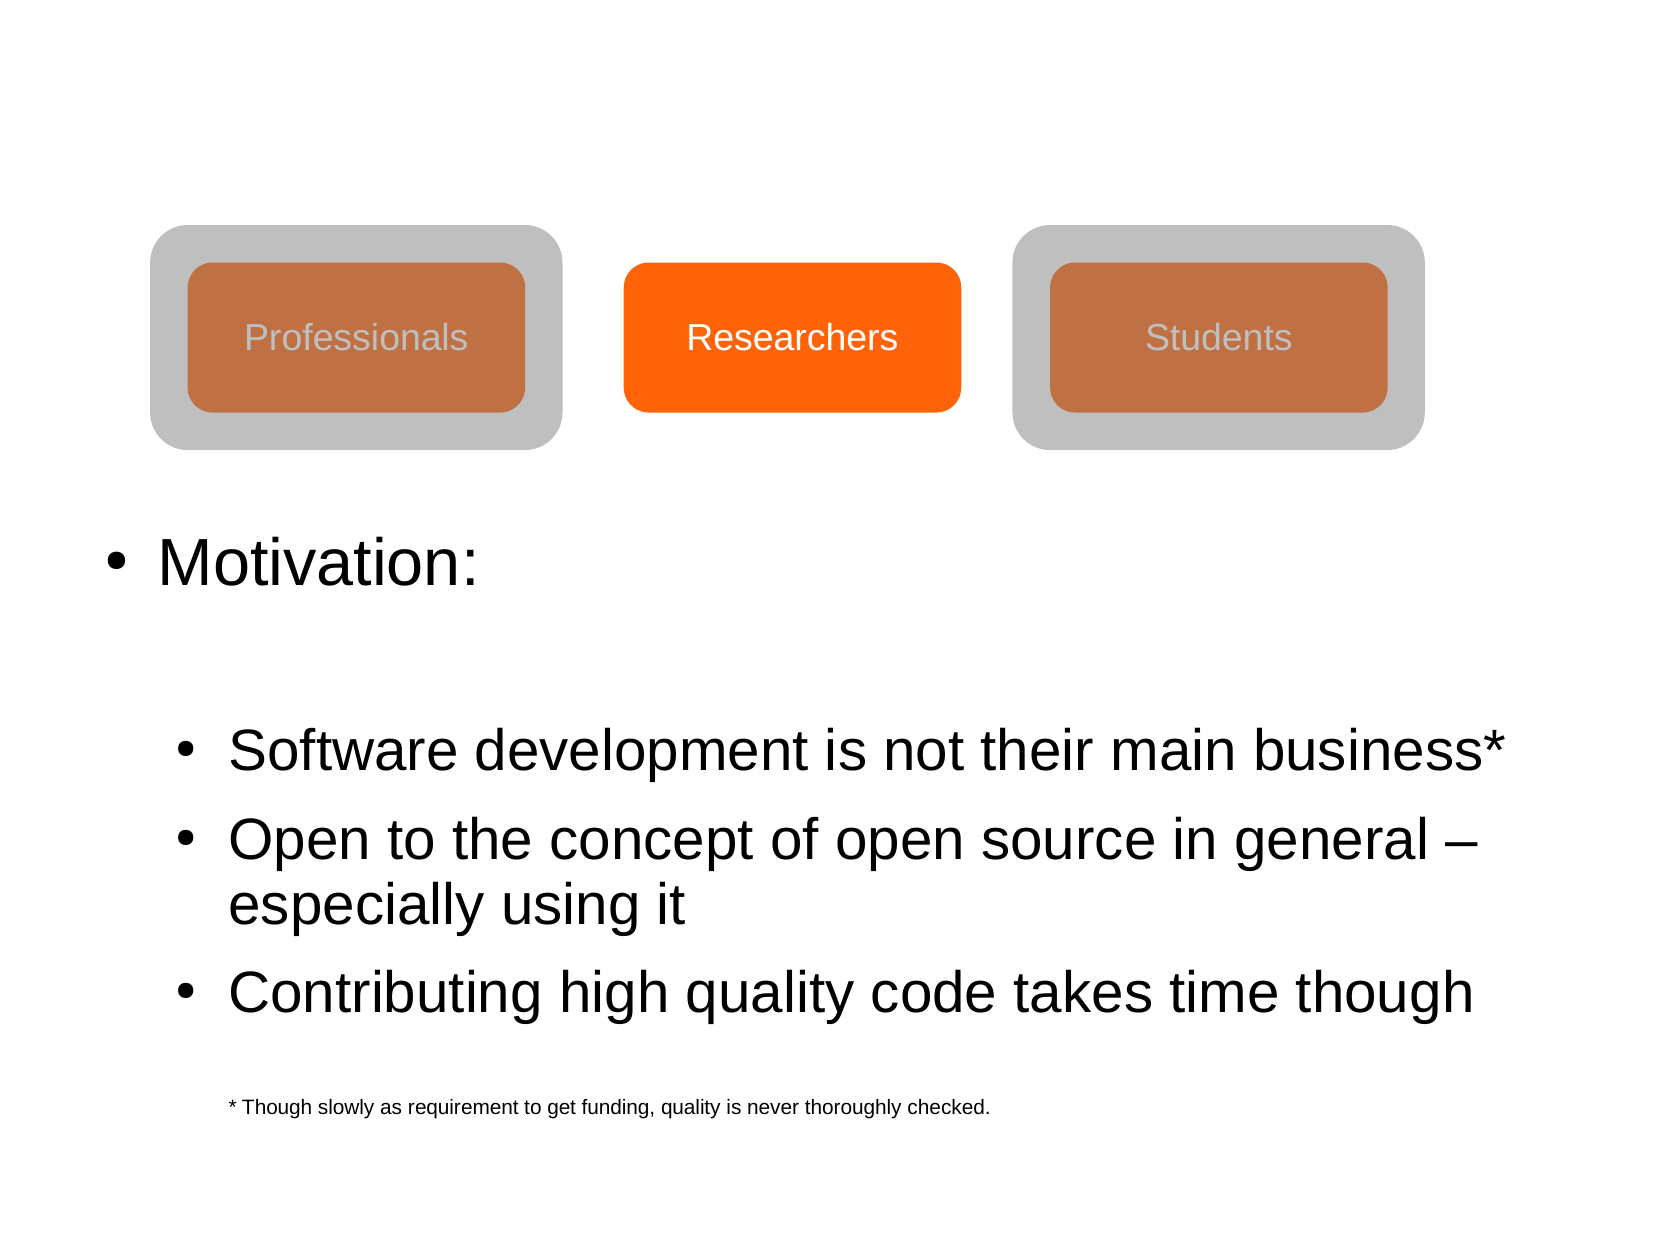

Professionals
Researchers
Students
# Motivation:
Software development is not their main business*
Open to the concept of open source in general – especially using it
Contributing high quality code takes time though
* Though slowly as requirement to get funding, quality is never thoroughly checked.